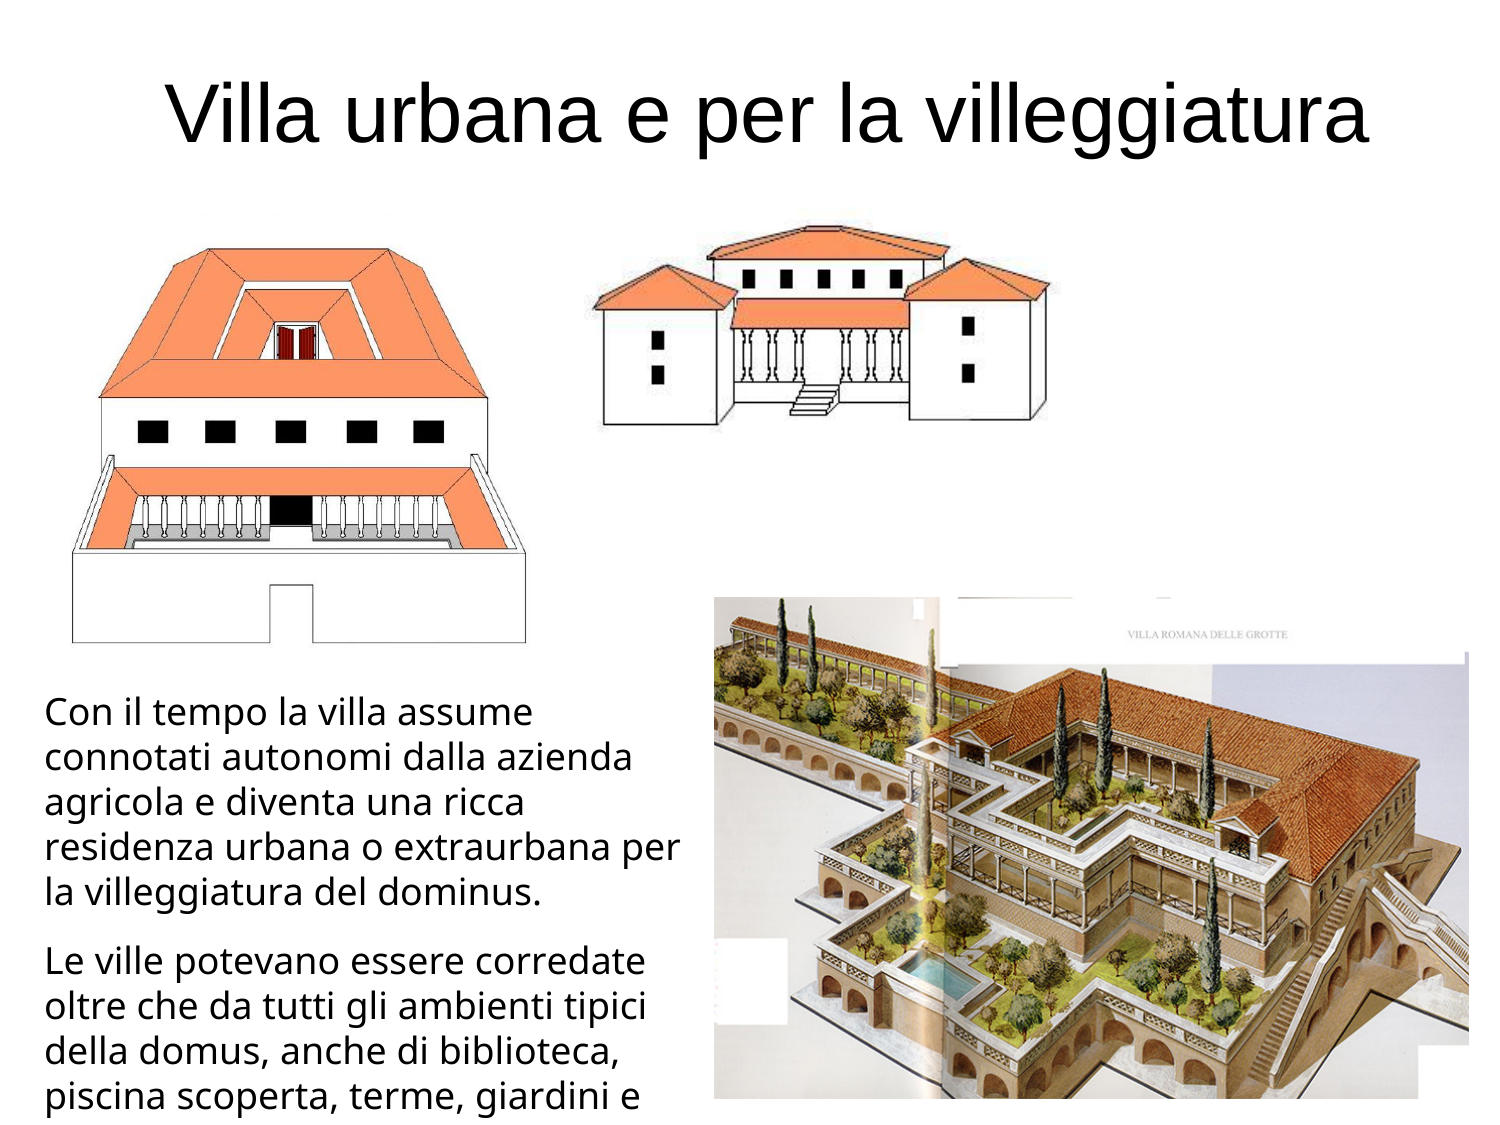

# Villa urbana e per la villeggiatura
Schemi assonometrici di villa urbana e porticata.
Sotto: Ricostruzione della Villa delle Grotte a Portoferraio
Con il tempo la villa assume connotati autonomi dalla azienda agricola e diventa una ricca residenza urbana o extraurbana per la villeggiatura del dominus.
Le ville potevano essere corredate oltre che da tutti gli ambienti tipici della domus, anche di biblioteca, piscina scoperta, terme, giardini e parchi, ecc.